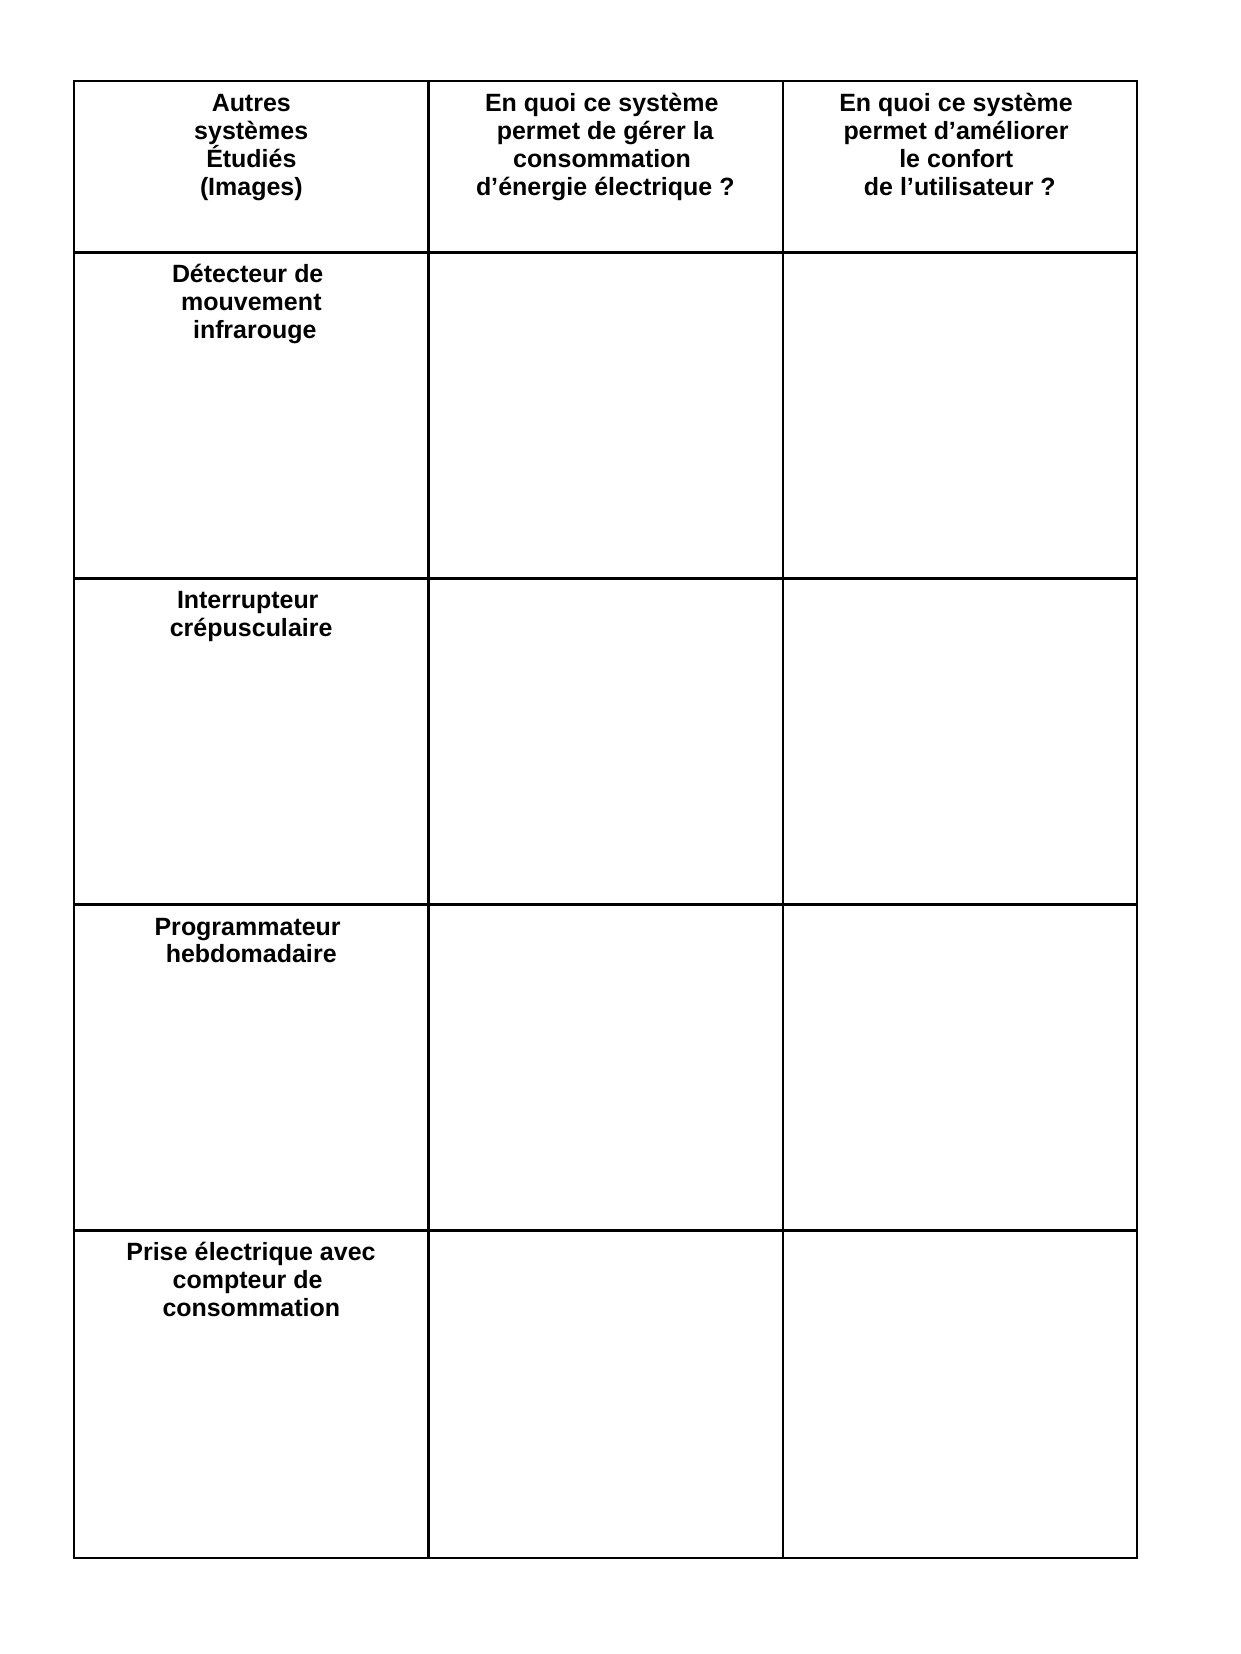

| Autres systèmes Étudiés (Images) | En quoi ce système permet de gérer la consommation d’énergie électrique ? | En quoi ce système permet d’améliorer le confort de l’utilisateur ? |
| --- | --- | --- |
| Détecteur de mouvement infrarouge | | |
| Interrupteur crépusculaire | | |
| Programmateur hebdomadaire | | |
| Prise électrique avec compteur de consommation | | |